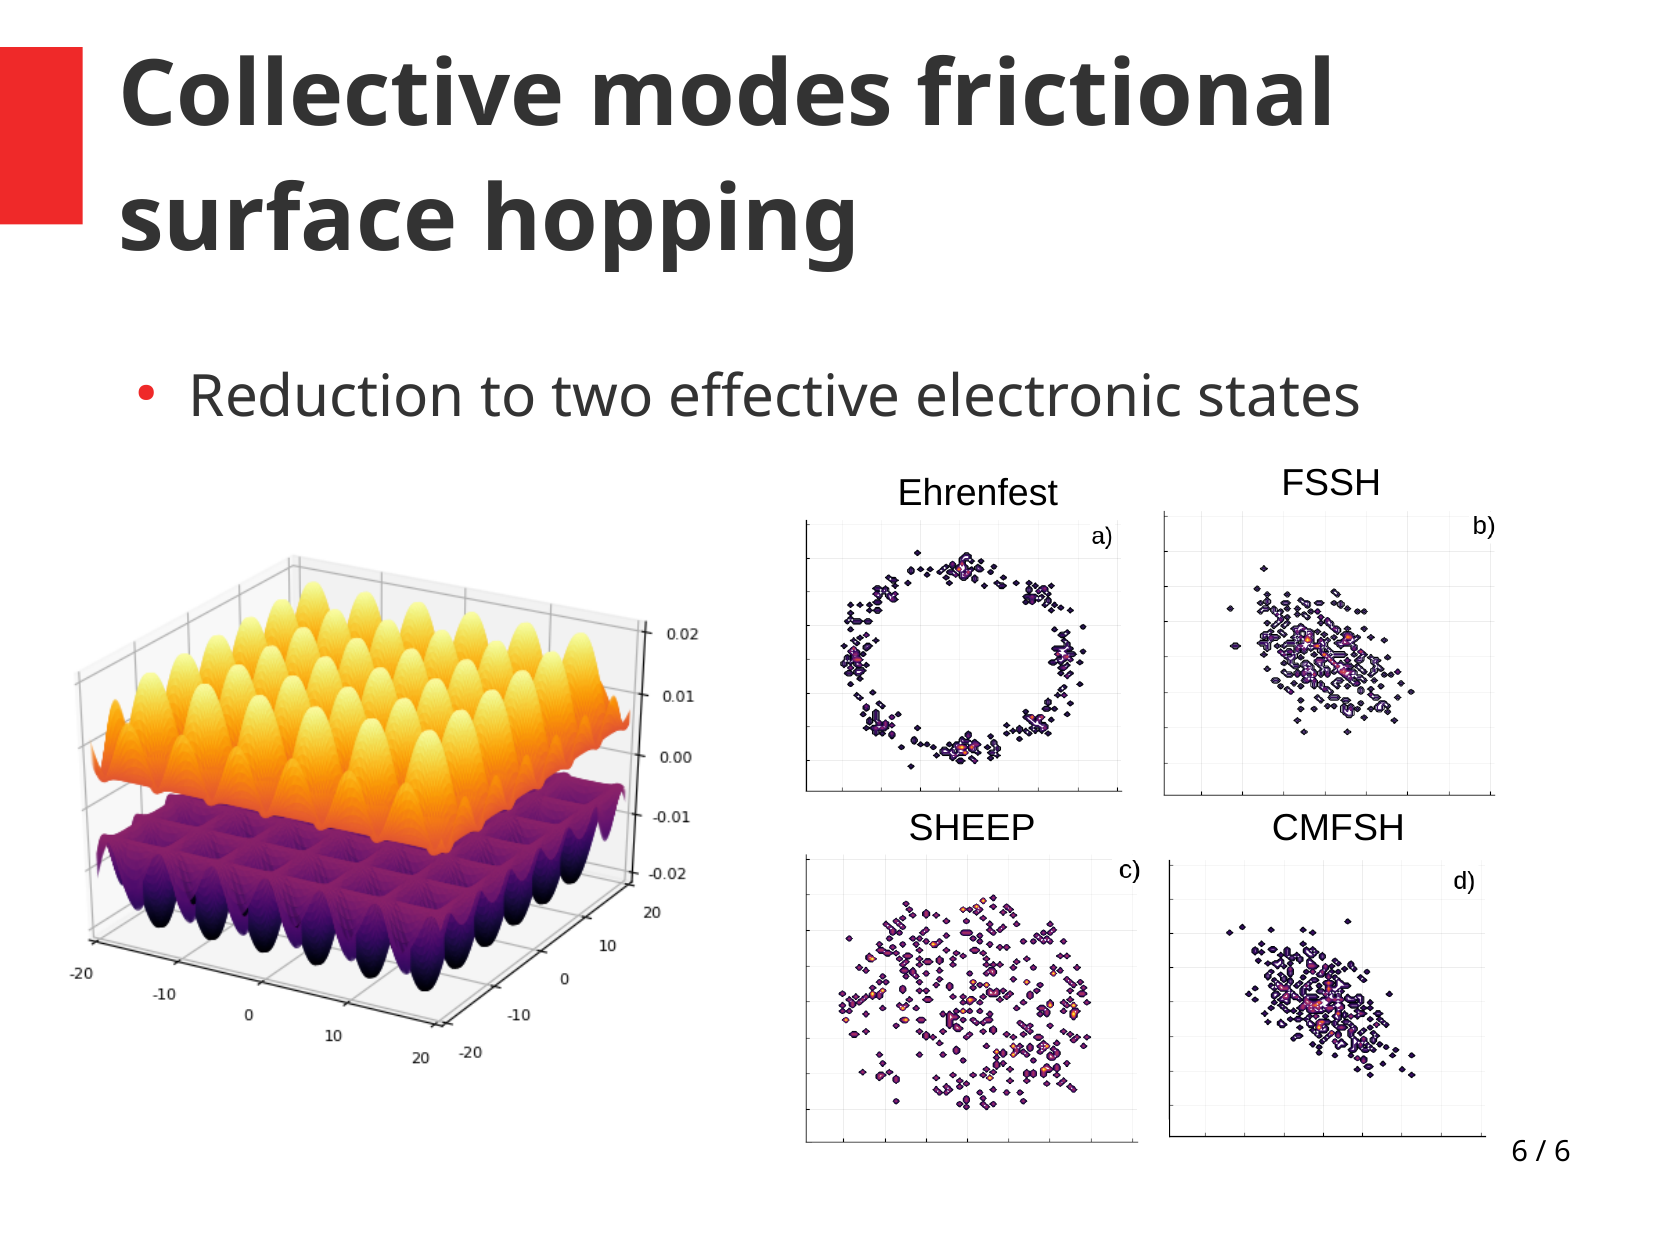

# Collective modes frictional surface hopping
Reduction to two effective electronic states
FSSH
Ehrenfest
SHEEP
CMFSH
6